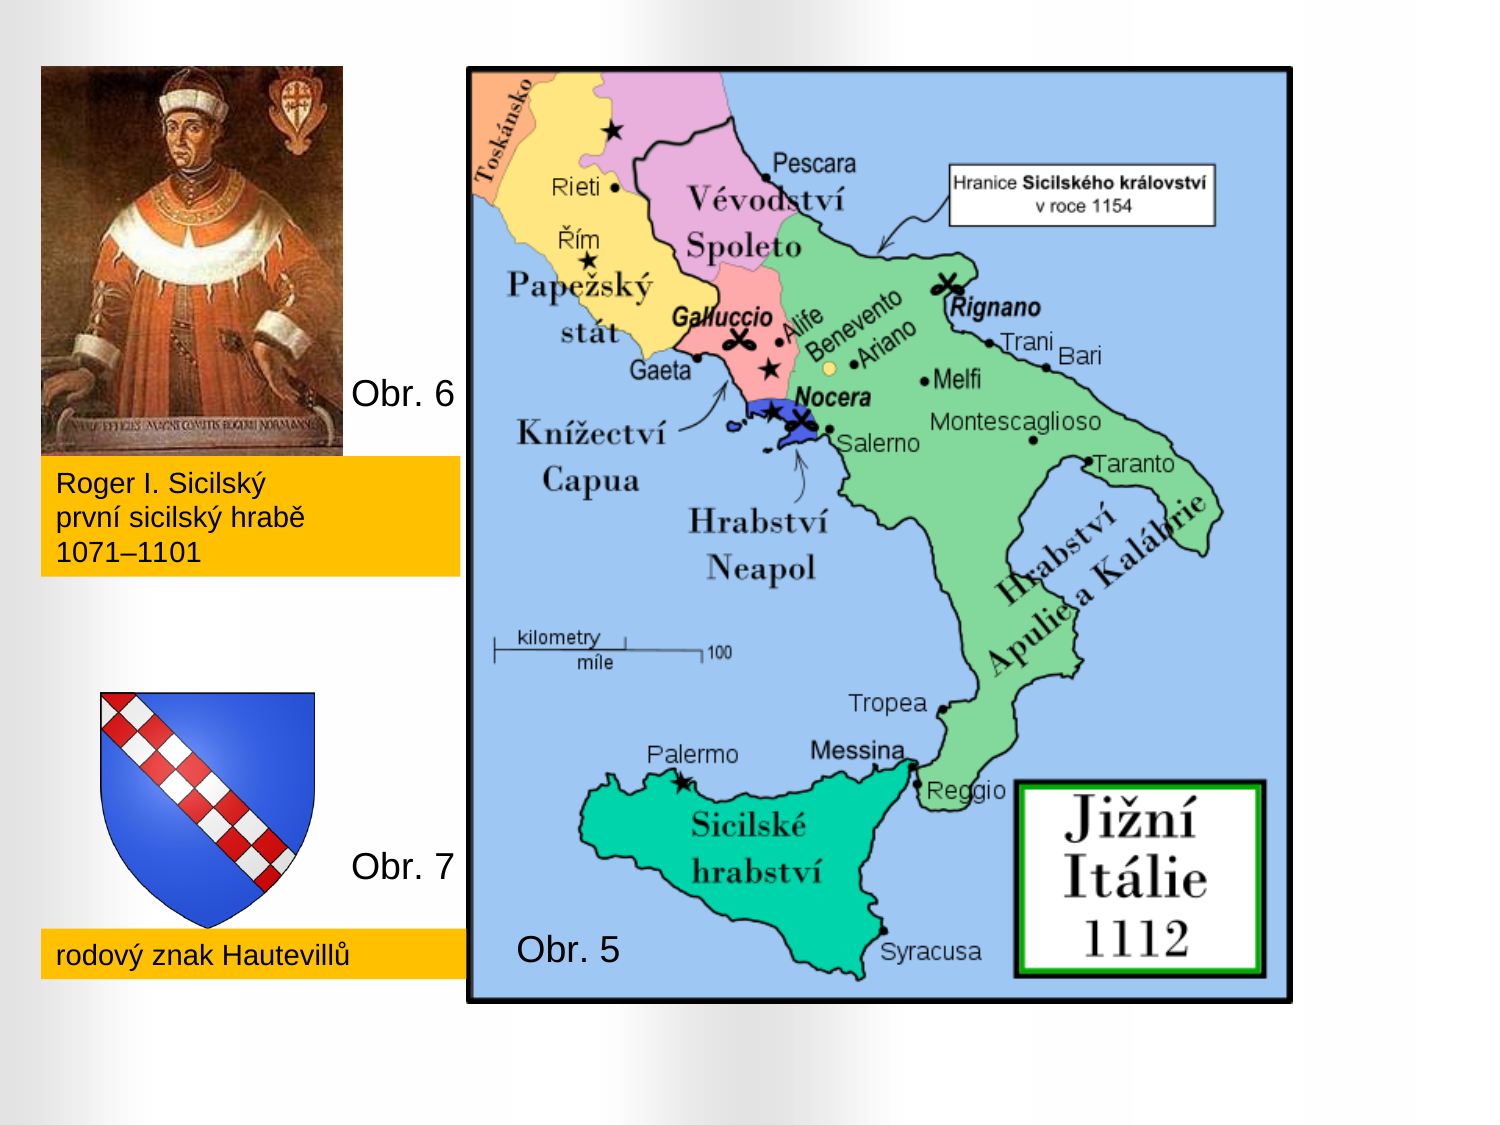

Obr. 6
Roger I. Sicilský
první sicilský hrabě
1071–1101
Obr. 7
Obr. 5
rodový znak Hautevillů